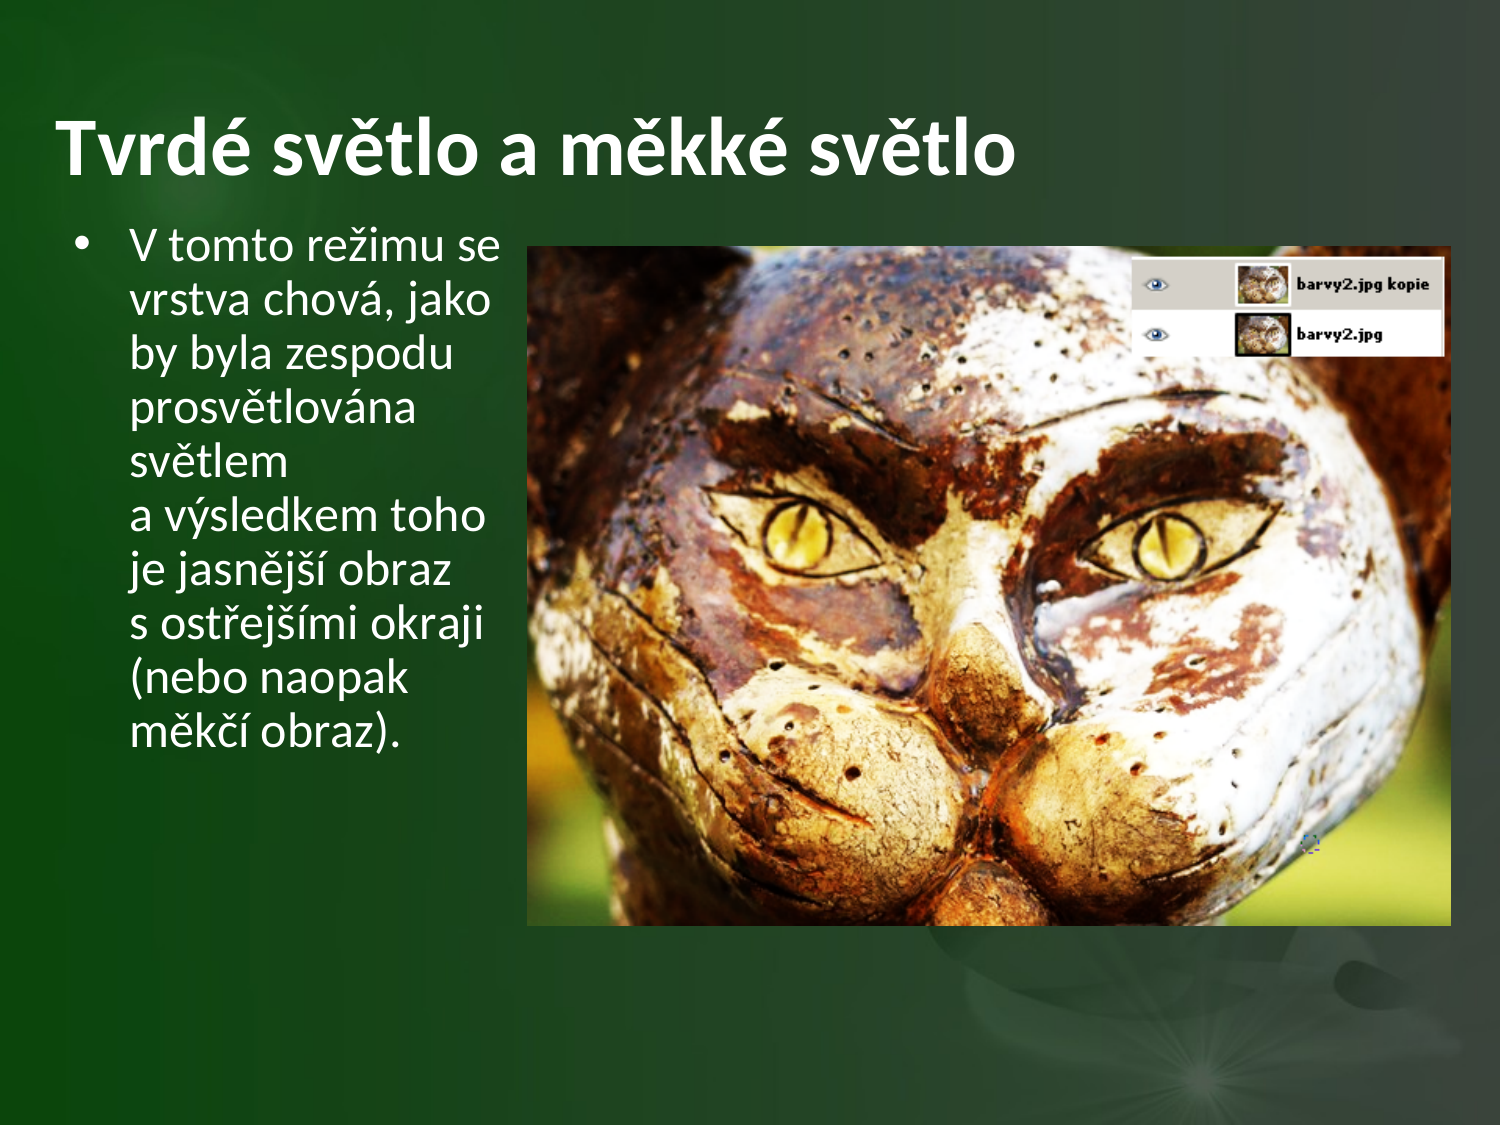

Tvrdé světlo a měkké světlo
V tomto režimu se vrstva chová, jako by byla zespodu prosvětlována světlem
a výsledkem toho je jasnější obraz
s ostřejšími okraji (nebo naopak měkčí obraz).